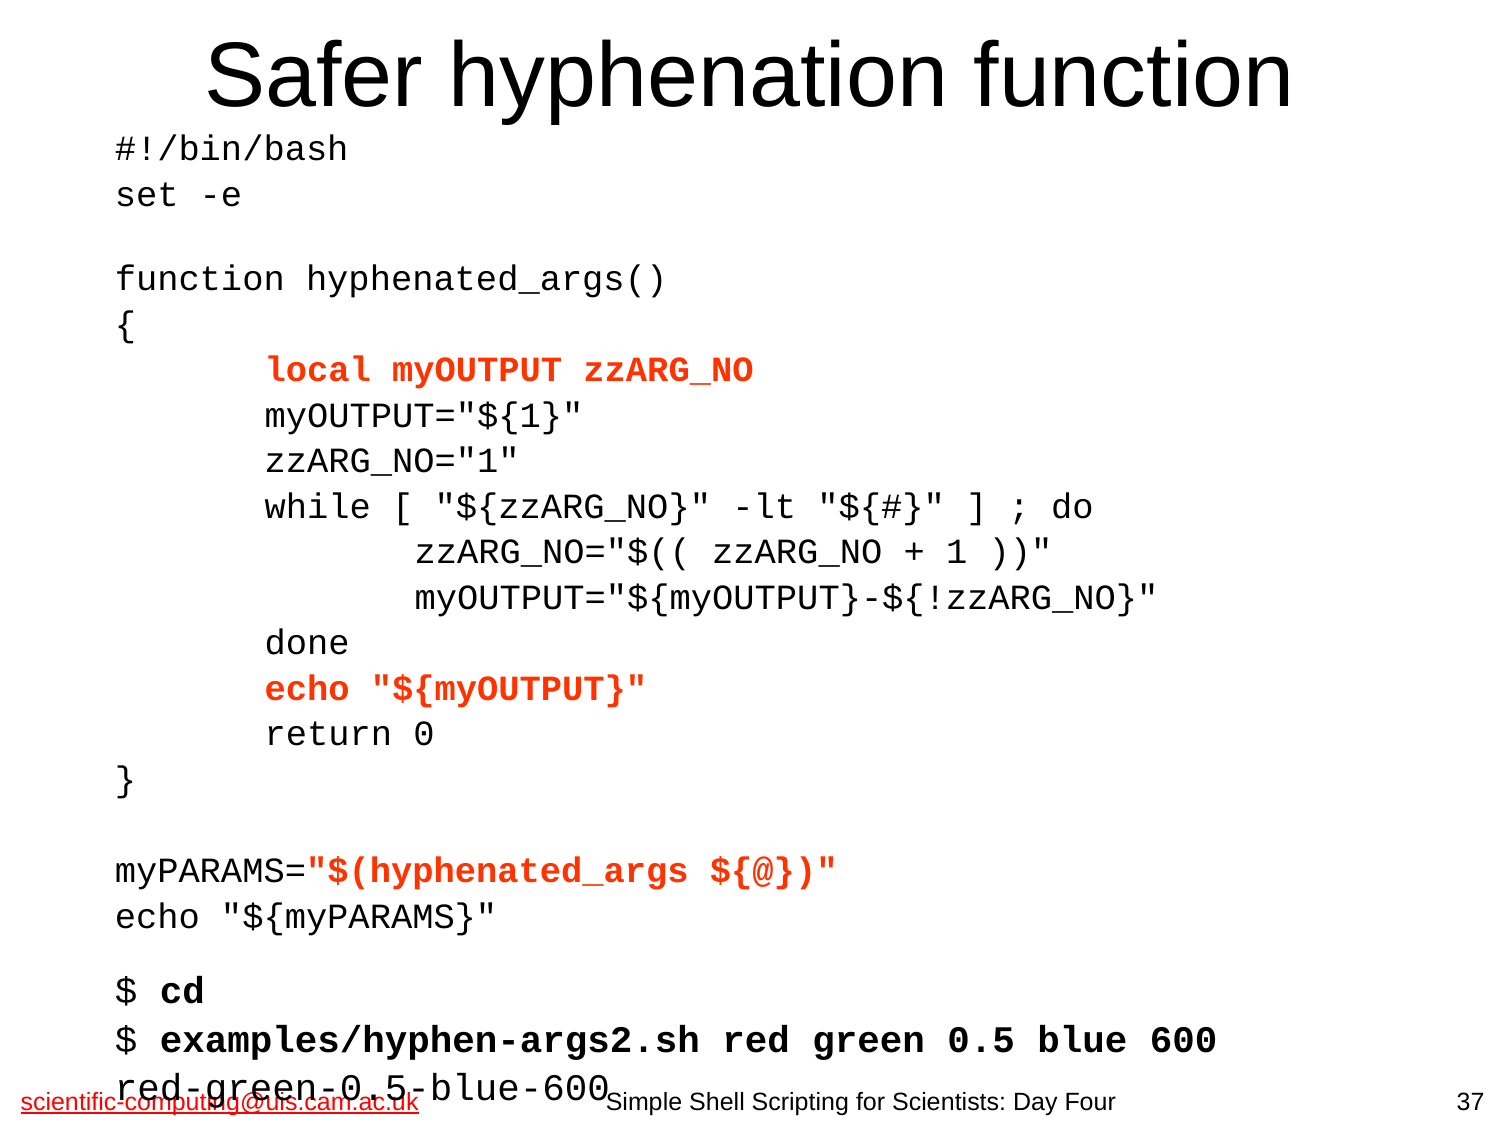

# Safer hyphenation function
#!/bin/bash
set -e
function hyphenated_args()
{
	local myOUTPUT zzARG_NO
	myOUTPUT="${1}"
	zzARG_NO="1"
	while [ "${zzARG_NO}" -lt "${#}" ] ; do
		zzARG_NO="$(( zzARG_NO + 1 ))"
		myOUTPUT="${myOUTPUT}-${!zzARG_NO}"
	done
	echo "${myOUTPUT}"
	return 0
}
myPARAMS="$(hyphenated_args ${@})"
echo "${myPARAMS}"
$ cd
$ examples/hyphen-args2.sh red green 0.5 blue 600
red-green-0.5-blue-600
escience-support@ucs.cam.ac.uk	Simple Shell Scripting for Scientists: Day Three
37